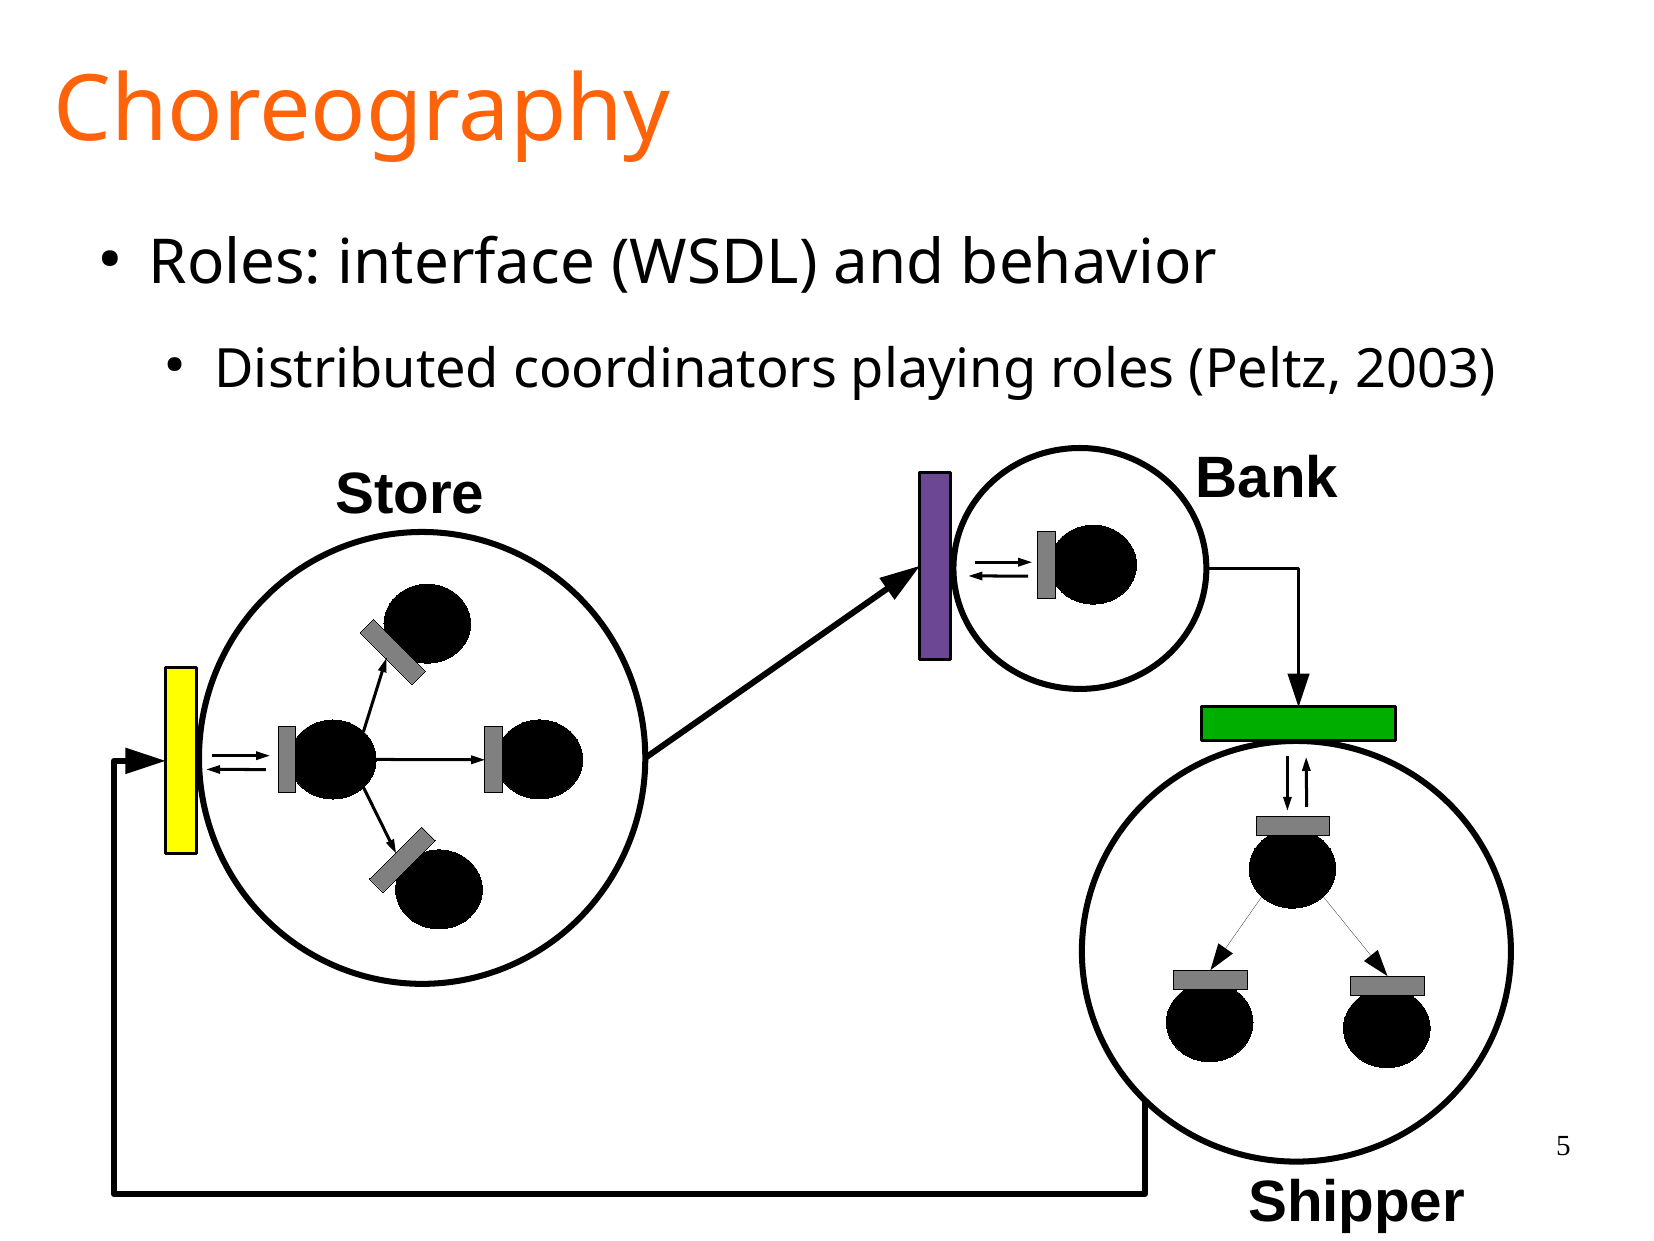

# Choreography
Roles: interface (WSDL) and behavior
Distributed coordinators playing roles (Peltz, 2003)
Bank
Store
5
Shipper